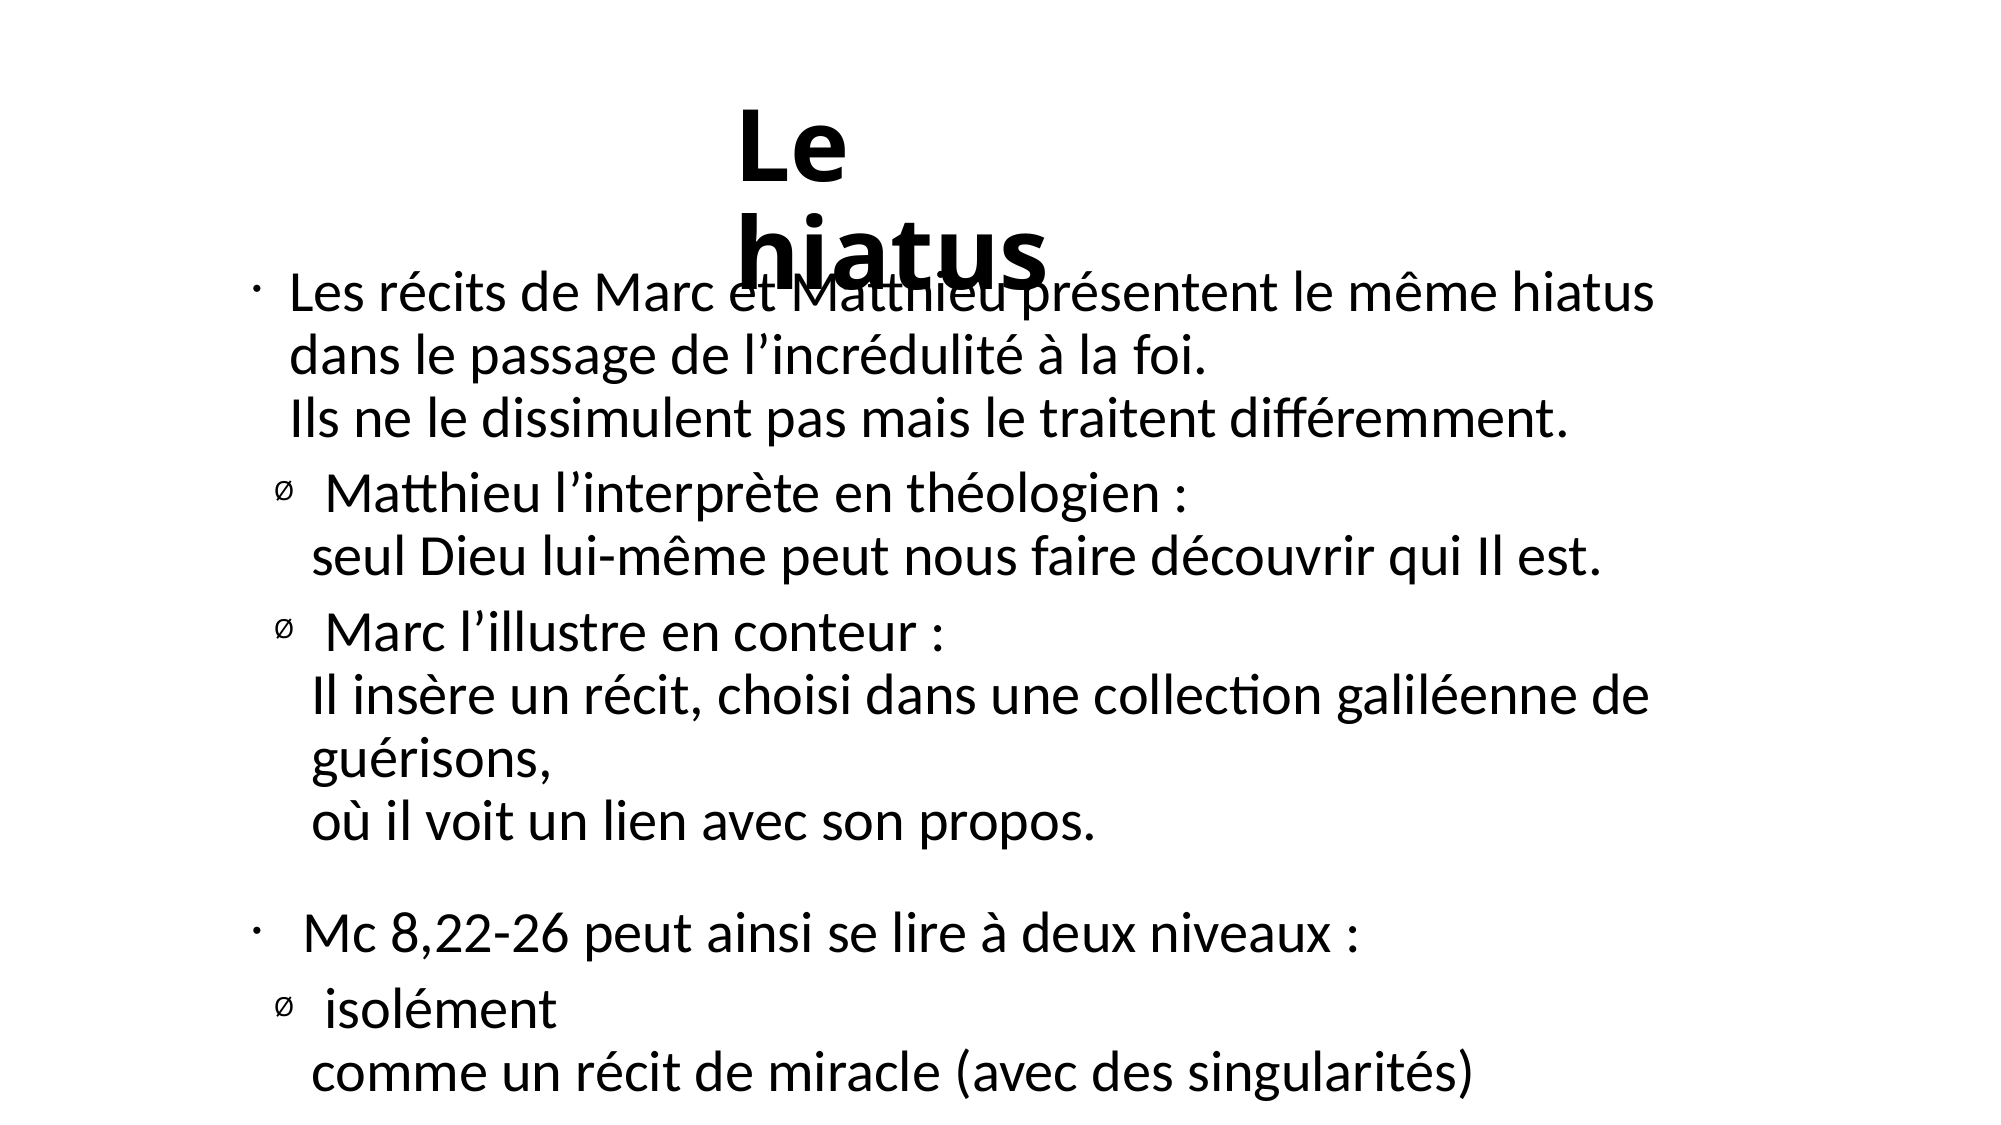

# Le hiatus
Les récits de Marc et Matthieu présentent le même hiatus
dans le passage de l’incrédulité à la foi.
Ils ne le dissimulent pas mais le traitent différemment.
 Matthieu l’interprète en théologien :
seul Dieu lui-même peut nous faire découvrir qui Il est.
 Marc l’illustre en conteur :
Il insère un récit, choisi dans une collection galiléenne de guérisons,
où il voit un lien avec son propos.
 Mc 8,22-26 peut ainsi se lire à deux niveaux :
 isolément
comme un récit de miracle (avec des singularités)
 dans son contexte
comme une parabole en acte (illustrant le franchissement
d’une étape dans un parcours de foi).